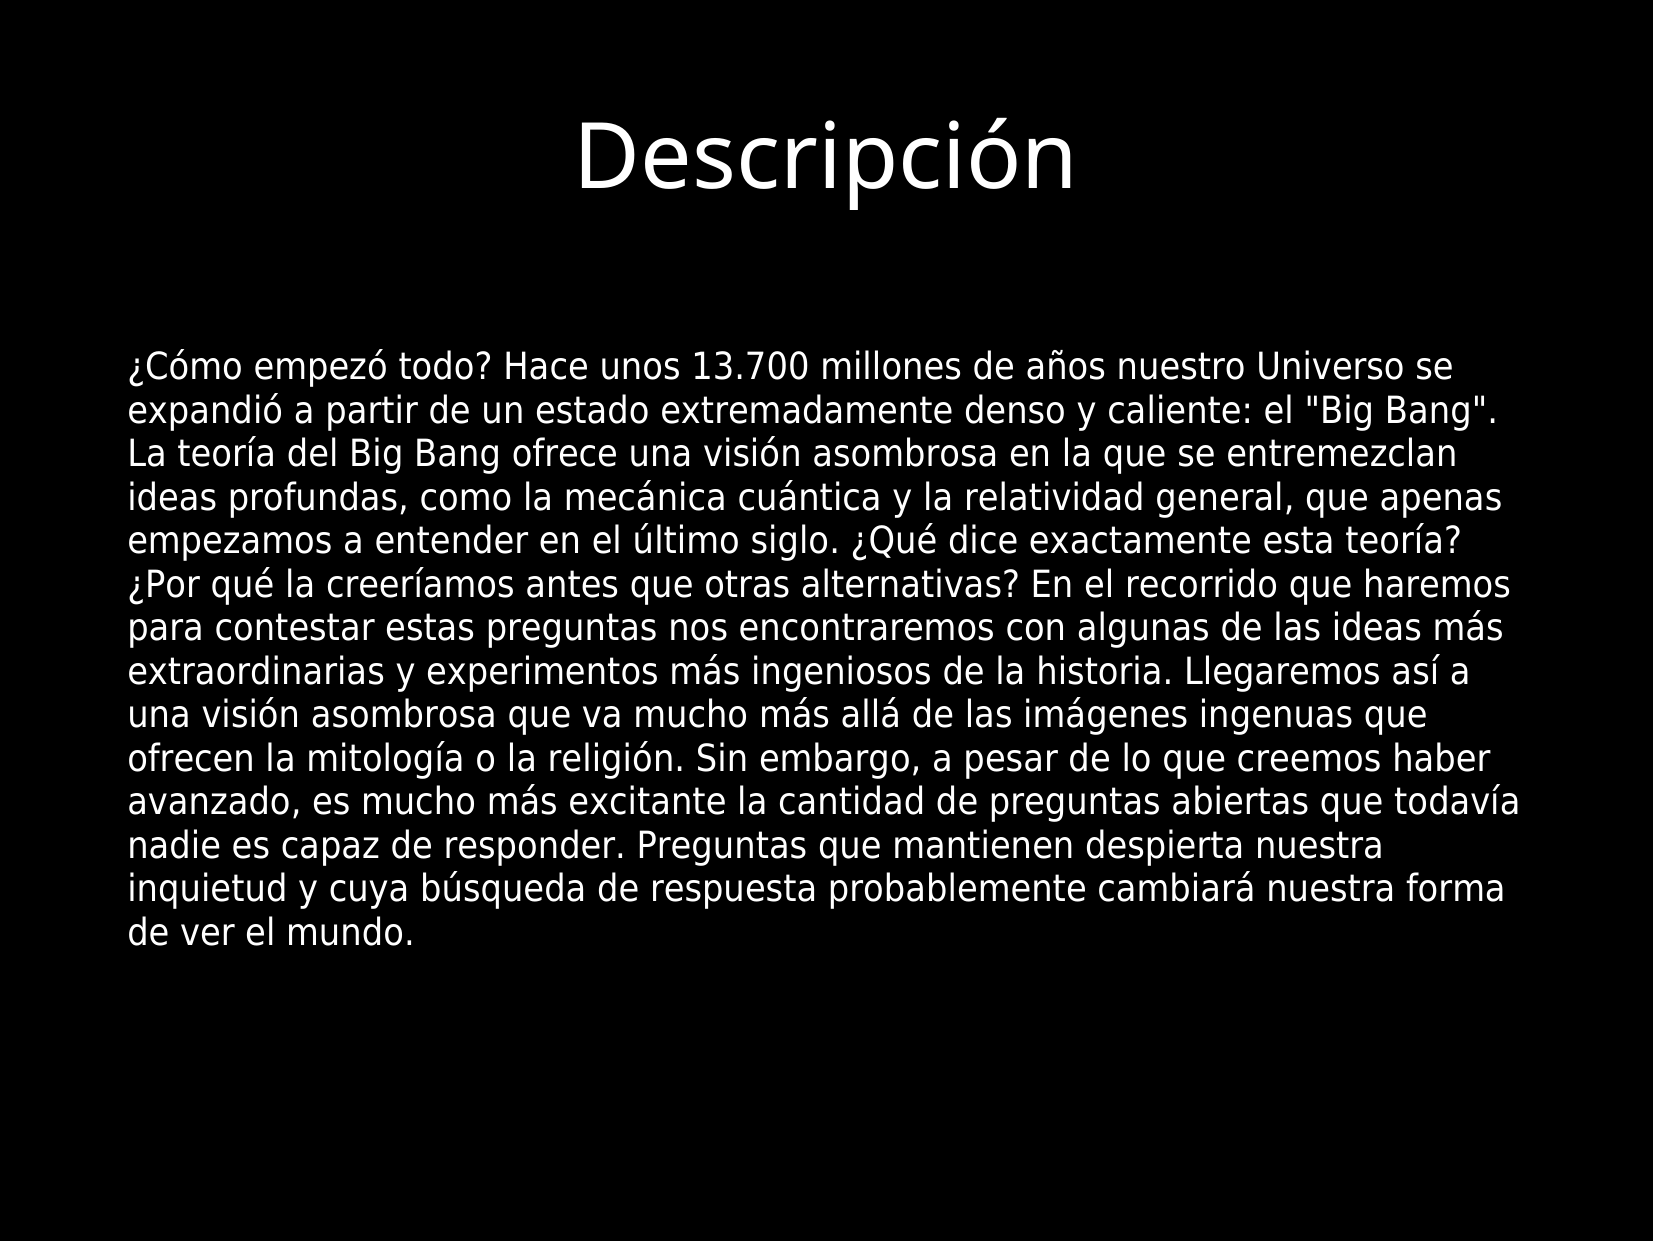

# Descripción
¿Cómo empezó todo? Hace unos 13.700 millones de años nuestro Universo se expandió a partir de un estado extremadamente denso y caliente: el "Big Bang". La teoría del Big Bang ofrece una visión asombrosa en la que se entremezclan ideas profundas, como la mecánica cuántica y la relatividad general, que apenas empezamos a entender en el último siglo. ¿Qué dice exactamente esta teoría? ¿Por qué la creeríamos antes que otras alternativas? En el recorrido que haremos para contestar estas preguntas nos encontraremos con algunas de las ideas más extraordinarias y experimentos más ingeniosos de la historia. Llegaremos así a una visión asombrosa que va mucho más allá de las imágenes ingenuas que ofrecen la mitología o la religión. Sin embargo, a pesar de lo que creemos haber avanzado, es mucho más excitante la cantidad de preguntas abiertas que todavía nadie es capaz de responder. Preguntas que mantienen despierta nuestra inquietud y cuya búsqueda de respuesta probablemente cambiará nuestra forma de ver el mundo.